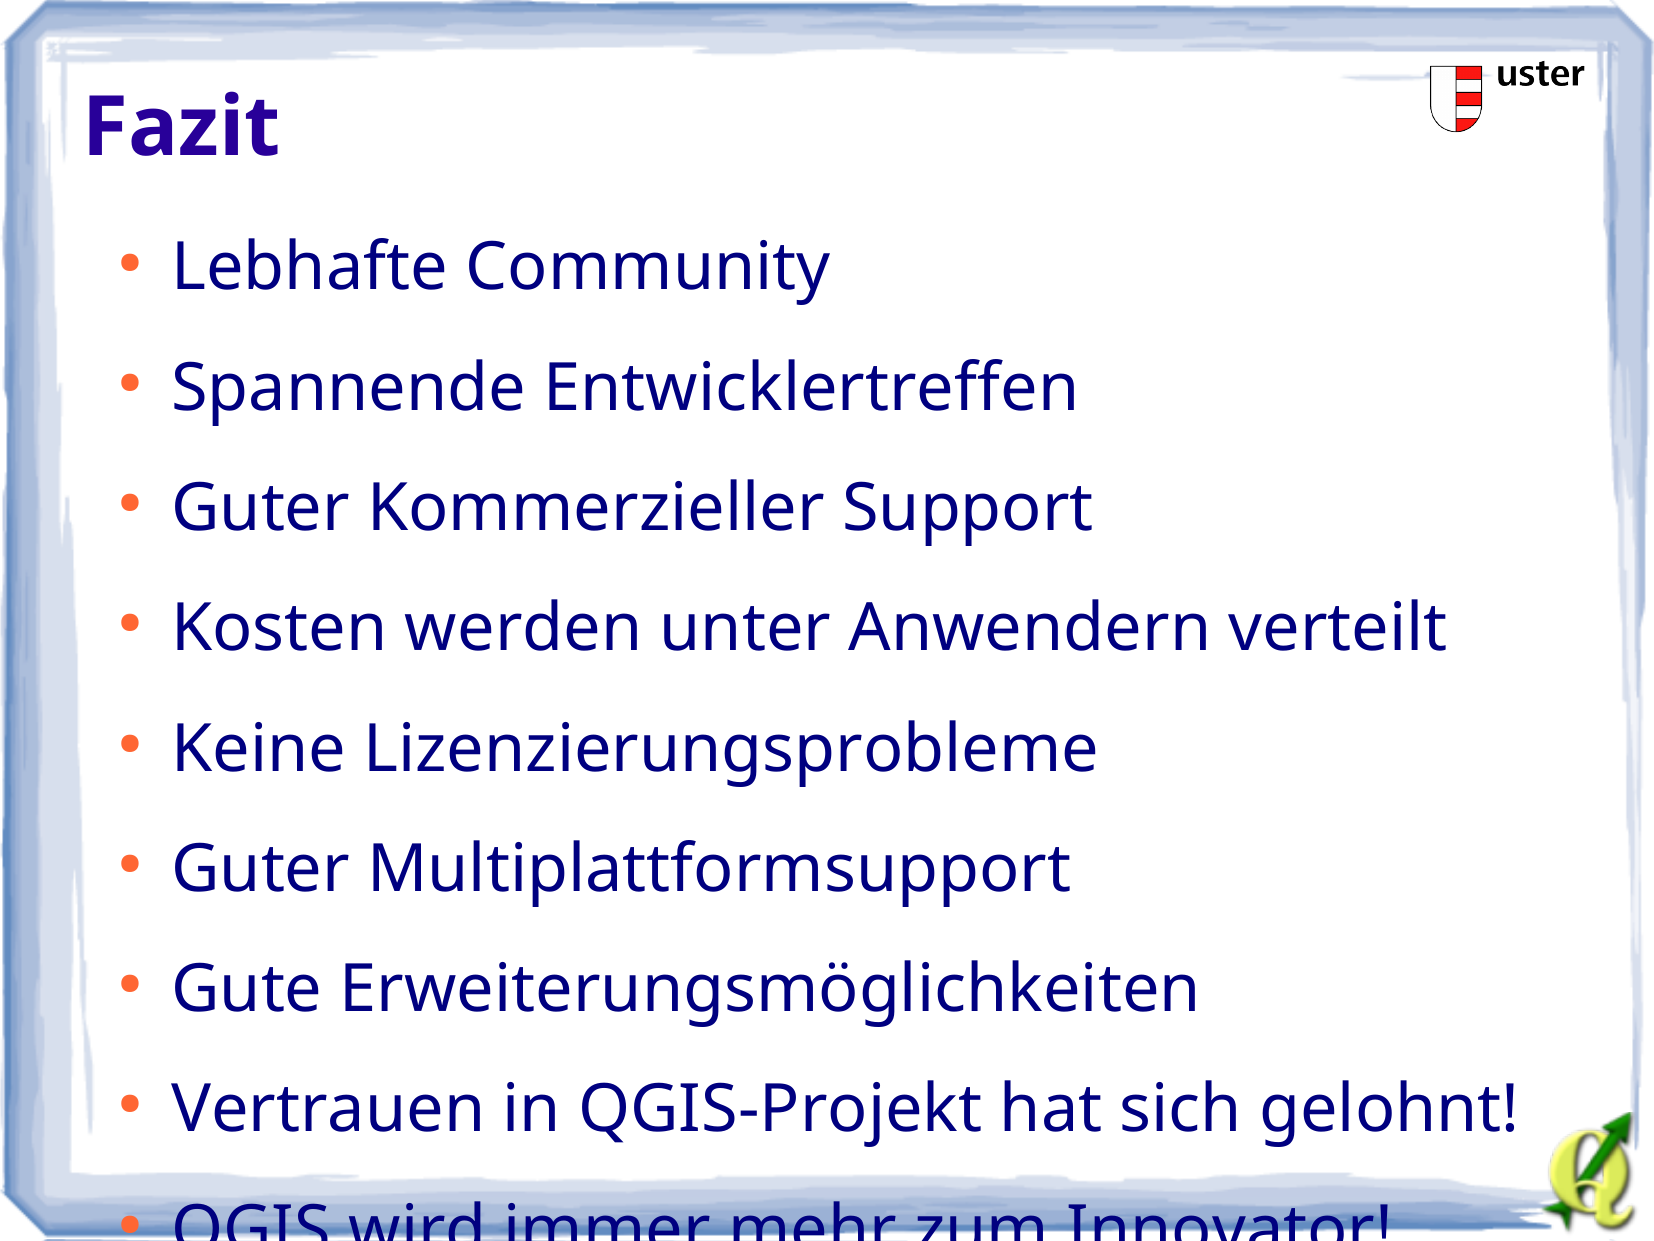

# Fazit
Lebhafte Community
Spannende Entwicklertreffen
Guter Kommerzieller Support
Kosten werden unter Anwendern verteilt
Keine Lizenzierungsprobleme
Guter Multiplattformsupport
Gute Erweiterungsmöglichkeiten
Vertrauen in QGIS-Projekt hat sich gelohnt!
QGIS wird immer mehr zum Innovator!